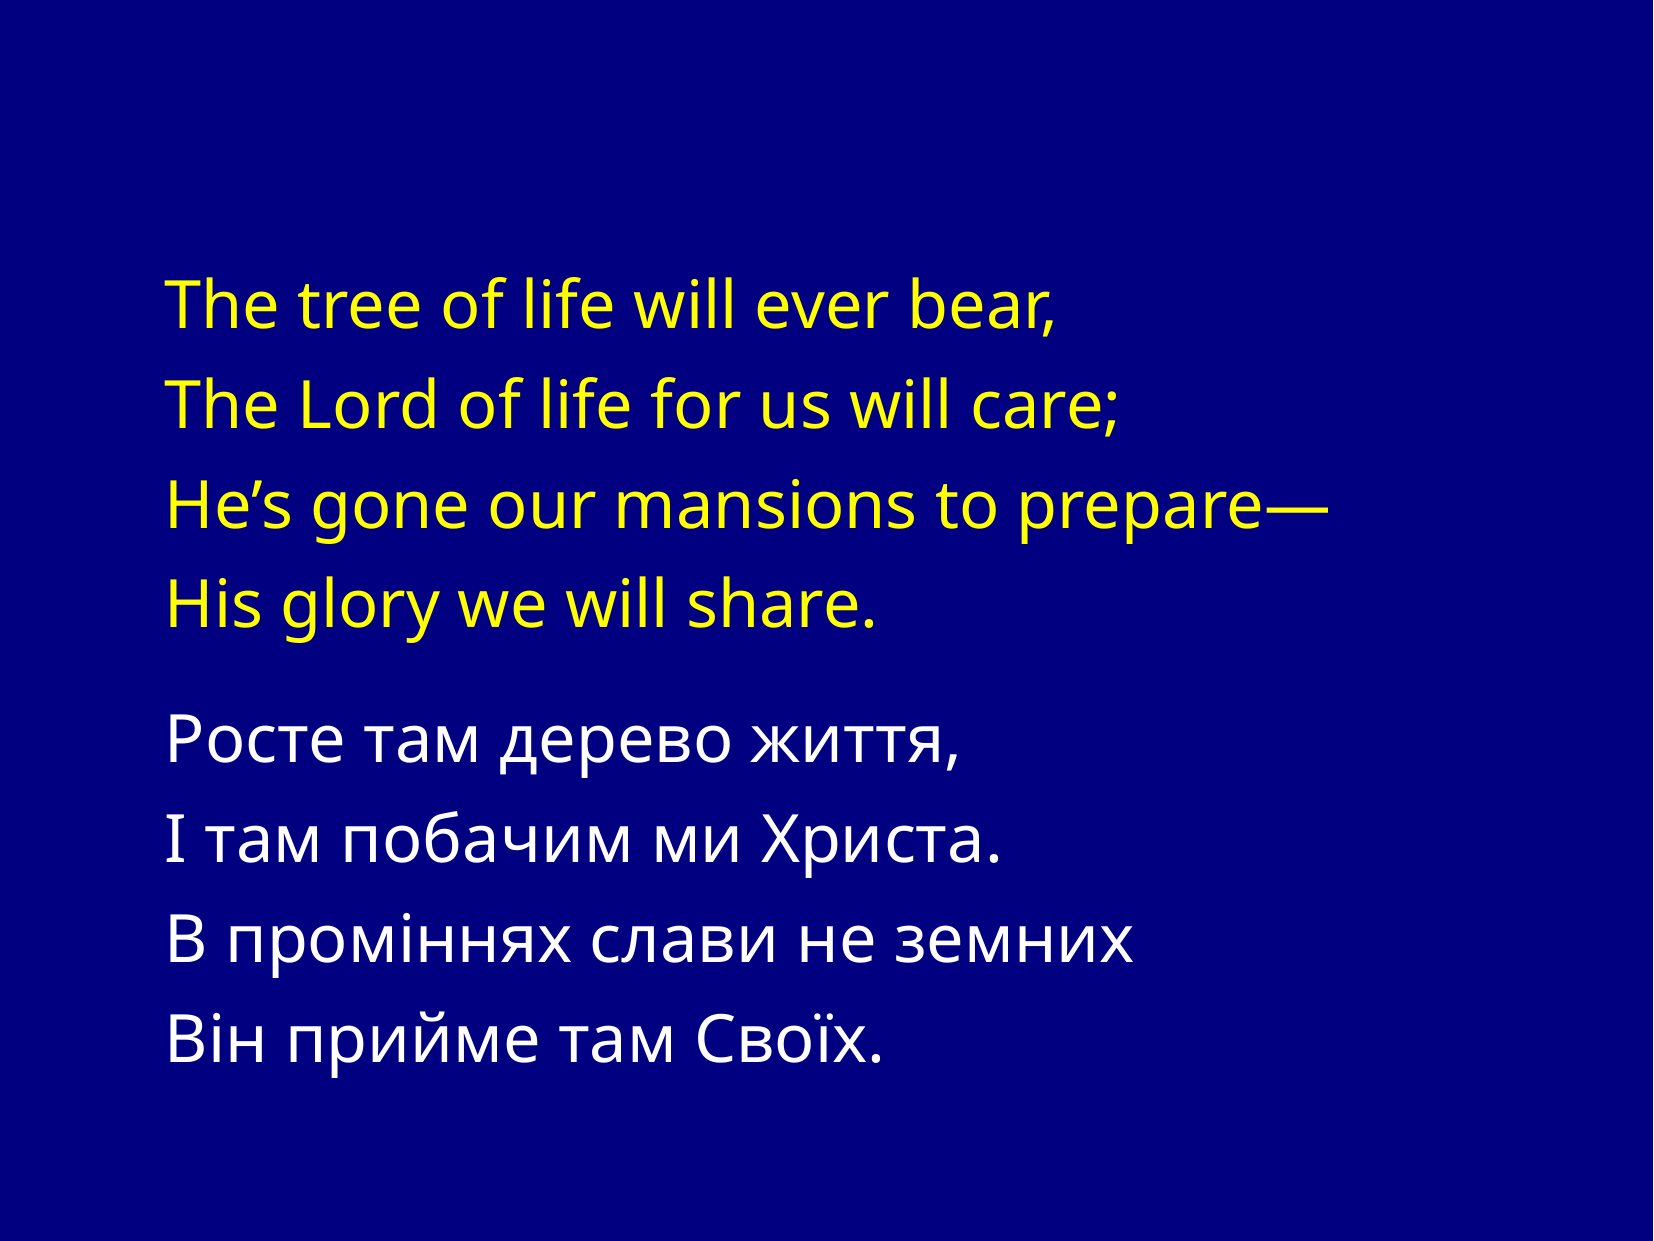

The tree of life will ever bear,
	The Lord of life for us will care;
	He’s gone our mansions to prepare—
	His glory we will share.
	Росте там дерево життя,
	І там побачим ми Христа.
	В проміннях слави не земних
	Він прийме там Своїх.